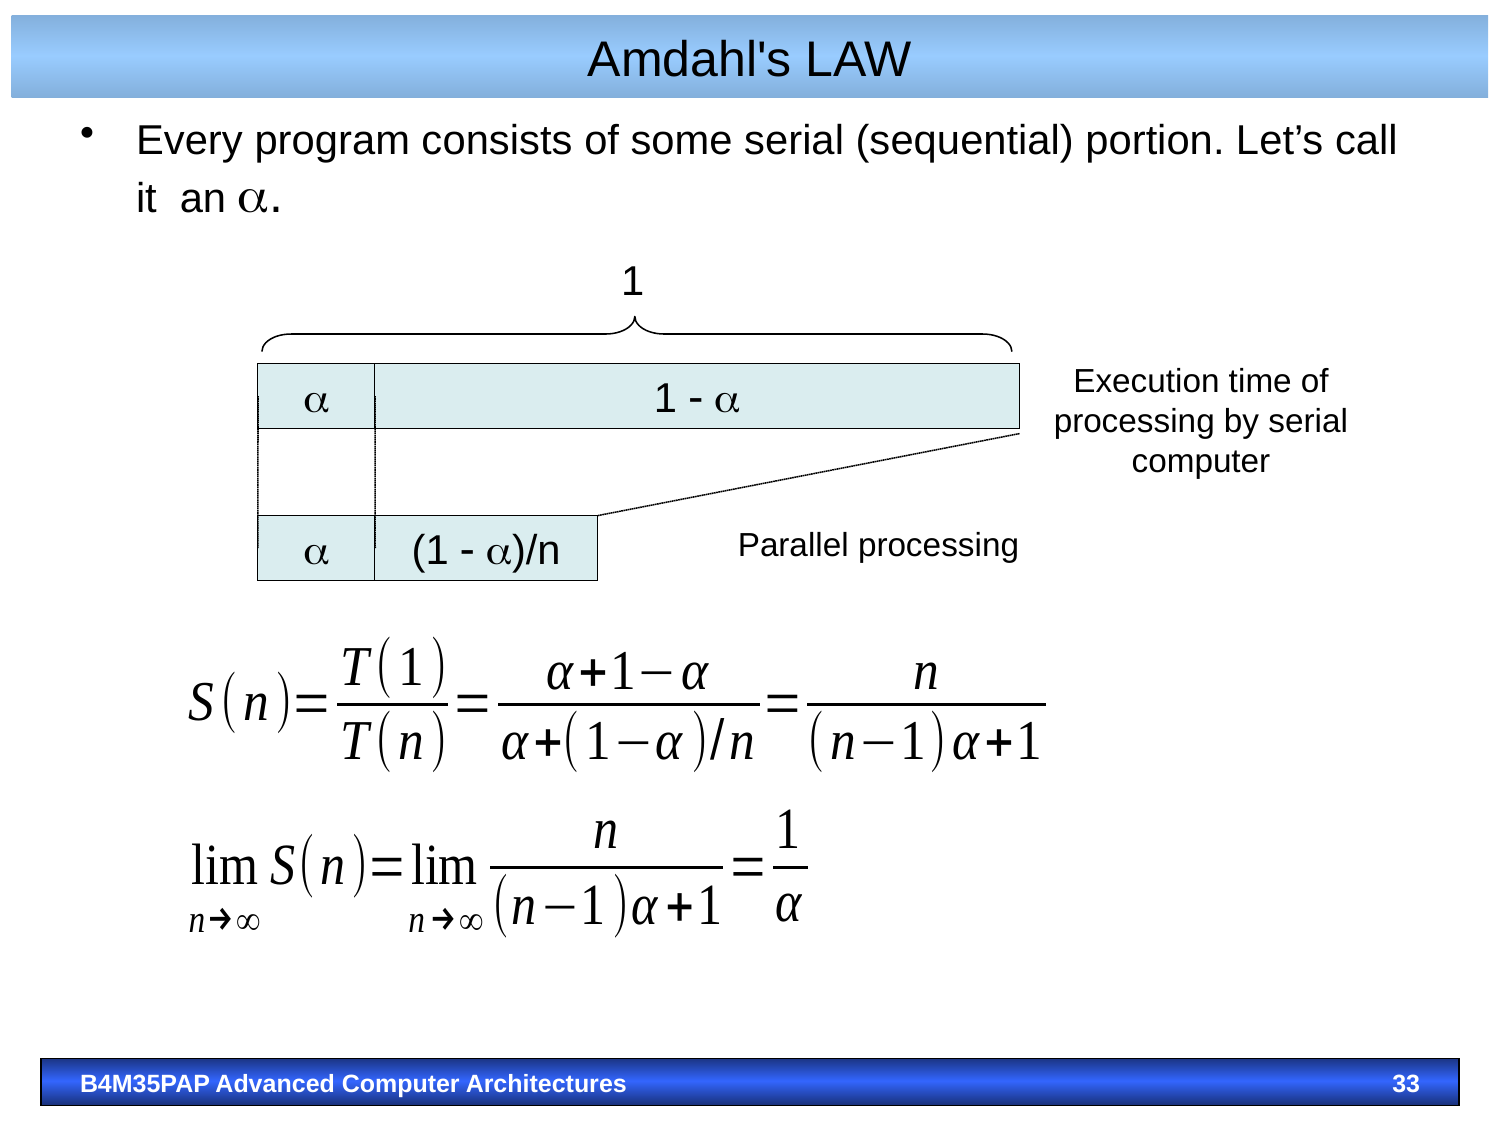

# Amdahl's LAW
Every program consists of some serial (sequential) portion. Let’s call it an .
1
Execution time of processing by serial computer

1  

(1  )/n
Parallel processing